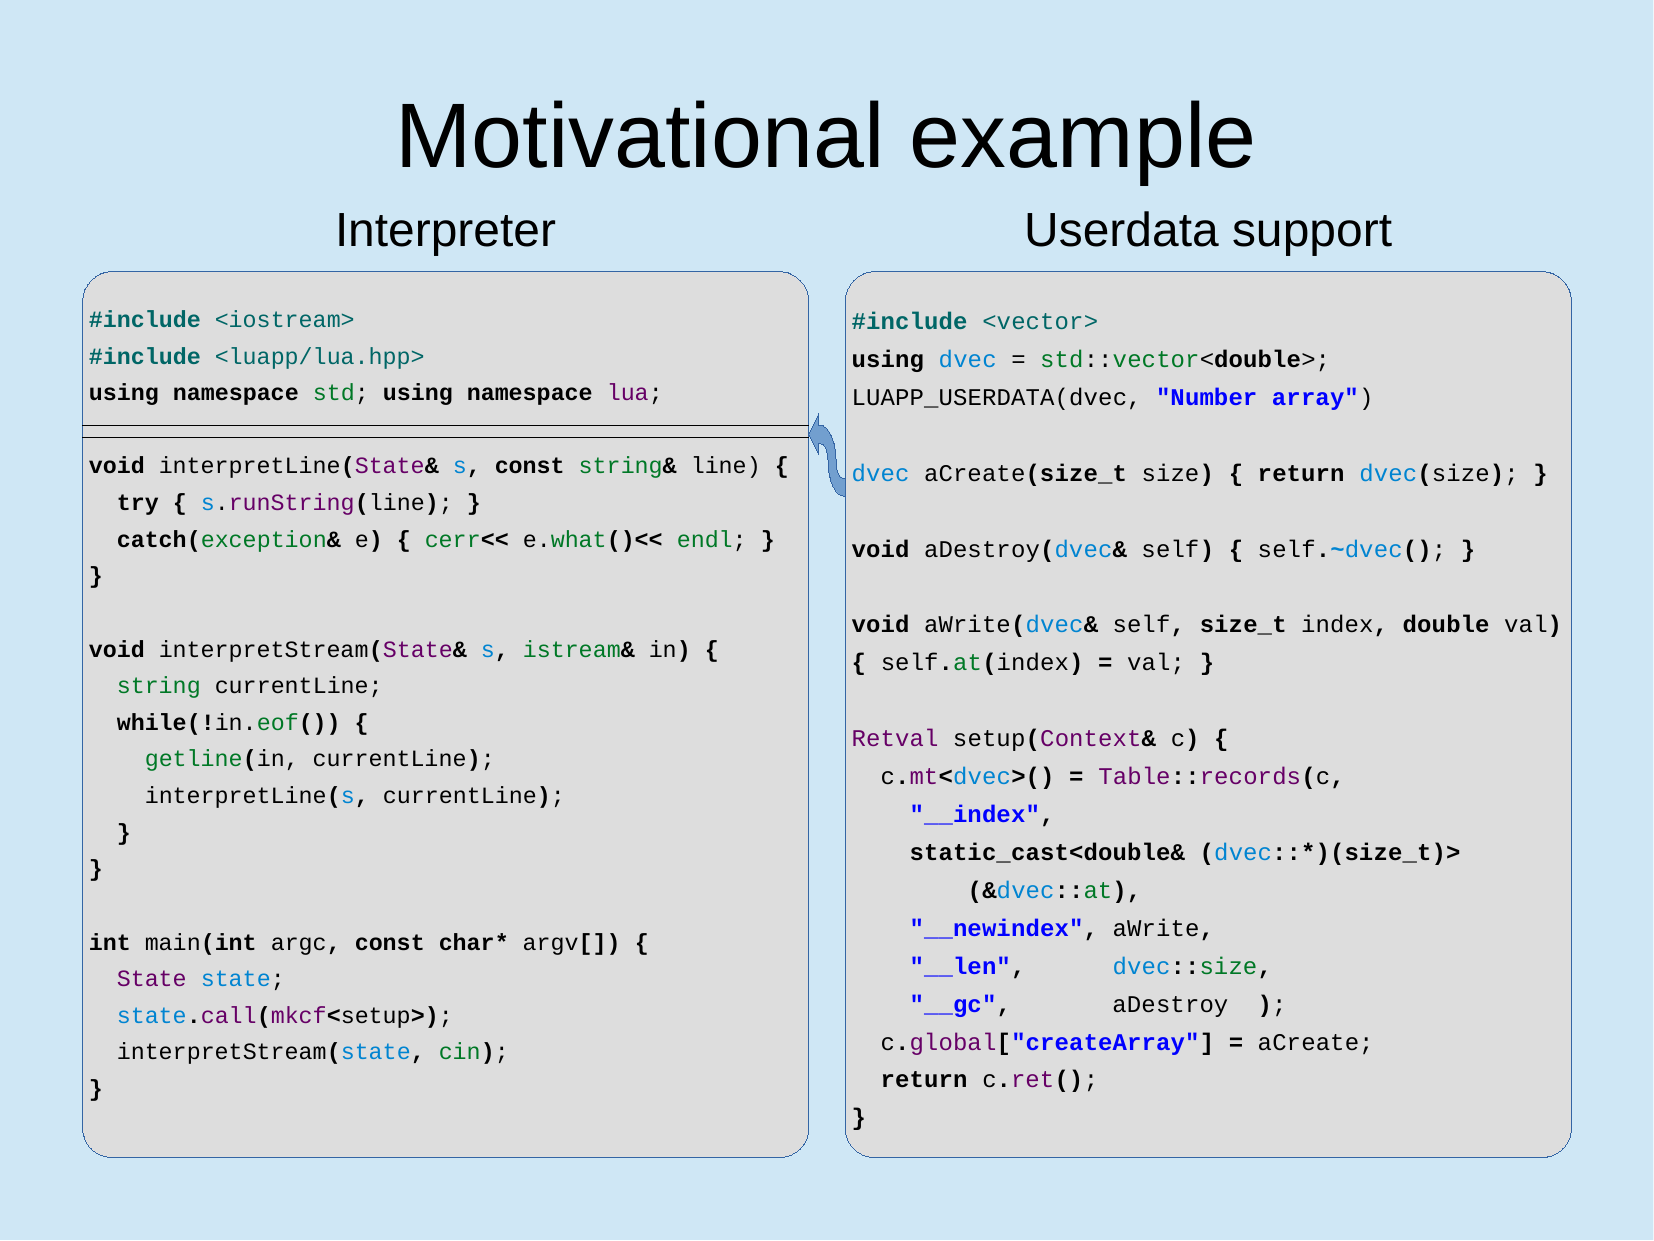

# Motivational example
Interpreter
Userdata support
#include <iostream>
#include <luapp/lua.hpp>
using namespace std; using namespace lua;
void interpretLine(State& s, const string& line) {
 try { s.runString(line); }
 catch(exception& e) { cerr<< e.what()<< endl; }
}
void interpretStream(State& s, istream& in) {
 string currentLine;
 while(!in.eof()) {
 getline(in, currentLine);
 interpretLine(s, currentLine);
 }
}
int main(int argc, const char* argv[]) {
 State state;
 state.call(mkcf<setup>);
 interpretStream(state, cin);
}
#include <vector>
using dvec = std::vector<double>;
LUAPP_USERDATA(dvec, "Number array")
dvec aCreate(size_t size) { return dvec(size); }
void aDestroy(dvec& self) { self.~dvec(); }
void aWrite(dvec& self, size_t index, double val)
{ self.at(index) = val; }
Retval setup(Context& c) {
 c.mt<dvec>() = Table::records(c,
 "__index",
 static_cast<double& (dvec::*)(size_t)>
 (&dvec::at),
 "__newindex", aWrite,
 "__len", dvec::size,
 "__gc", aDestroy );
 c.global["createArray"] = aCreate;
 return c.ret();
}